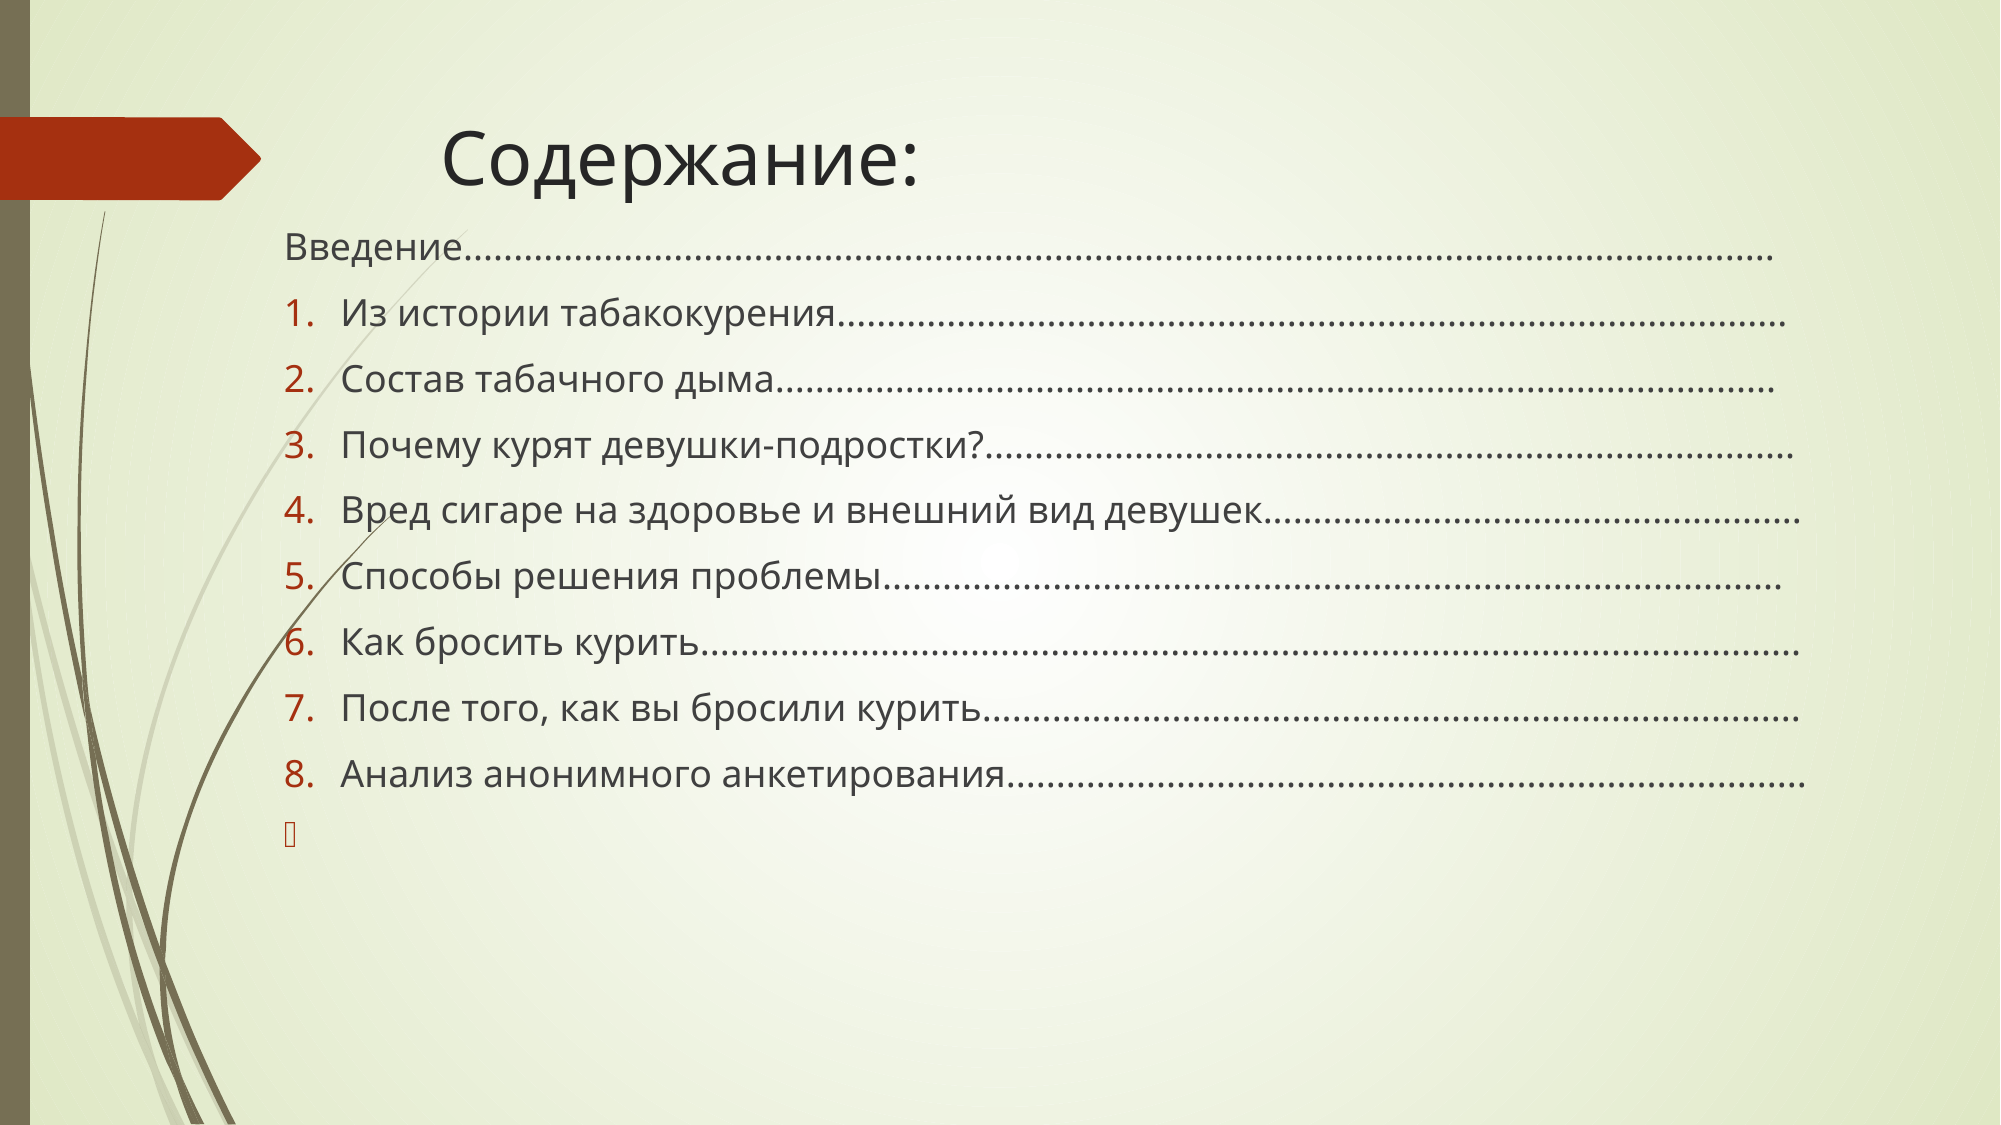

# Содержание:
Введение...................................................................................................................................
Из истории табакокурения...............................................................................................
Состав табачного дыма....................................................................................................
Почему курят девушки-подростки?.................................................................................
Вред сигаре на здоровье и внешний вид девушек......................................................
Способы решения проблемы..........................................................................................
Как бросить курить..............................................................................................................
После того, как вы бросили курить..................................................................................
Анализ анонимного анкетирования................................................................................